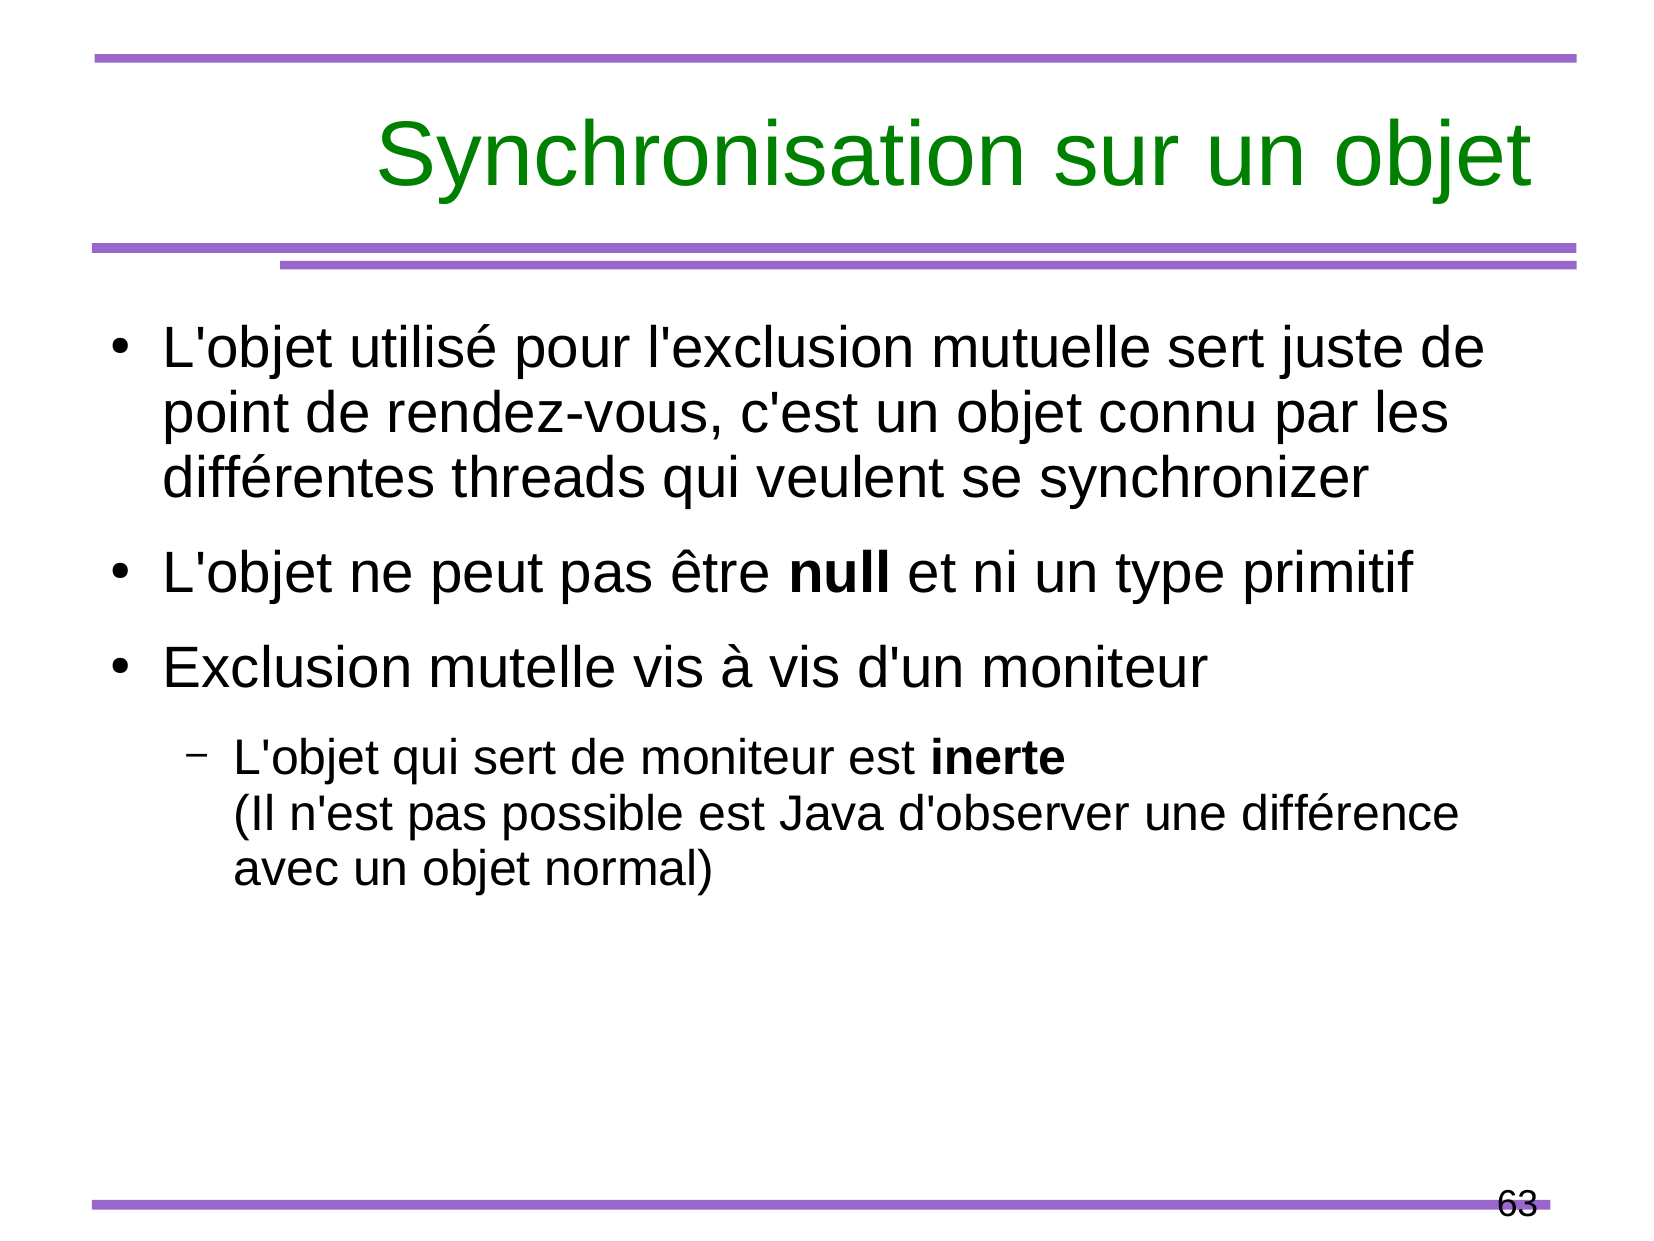

# Synchronisation sur un objet
L'objet utilisé pour l'exclusion mutuelle sert juste de point de rendez-vous, c'est un objet connu par les différentes threads qui veulent se synchronizer
L'objet ne peut pas être null et ni un type primitif
Exclusion mutelle vis à vis d'un moniteur
L'objet qui sert de moniteur est inerte
(Il n'est pas possible est Java d'observer une différence
avec un objet normal)